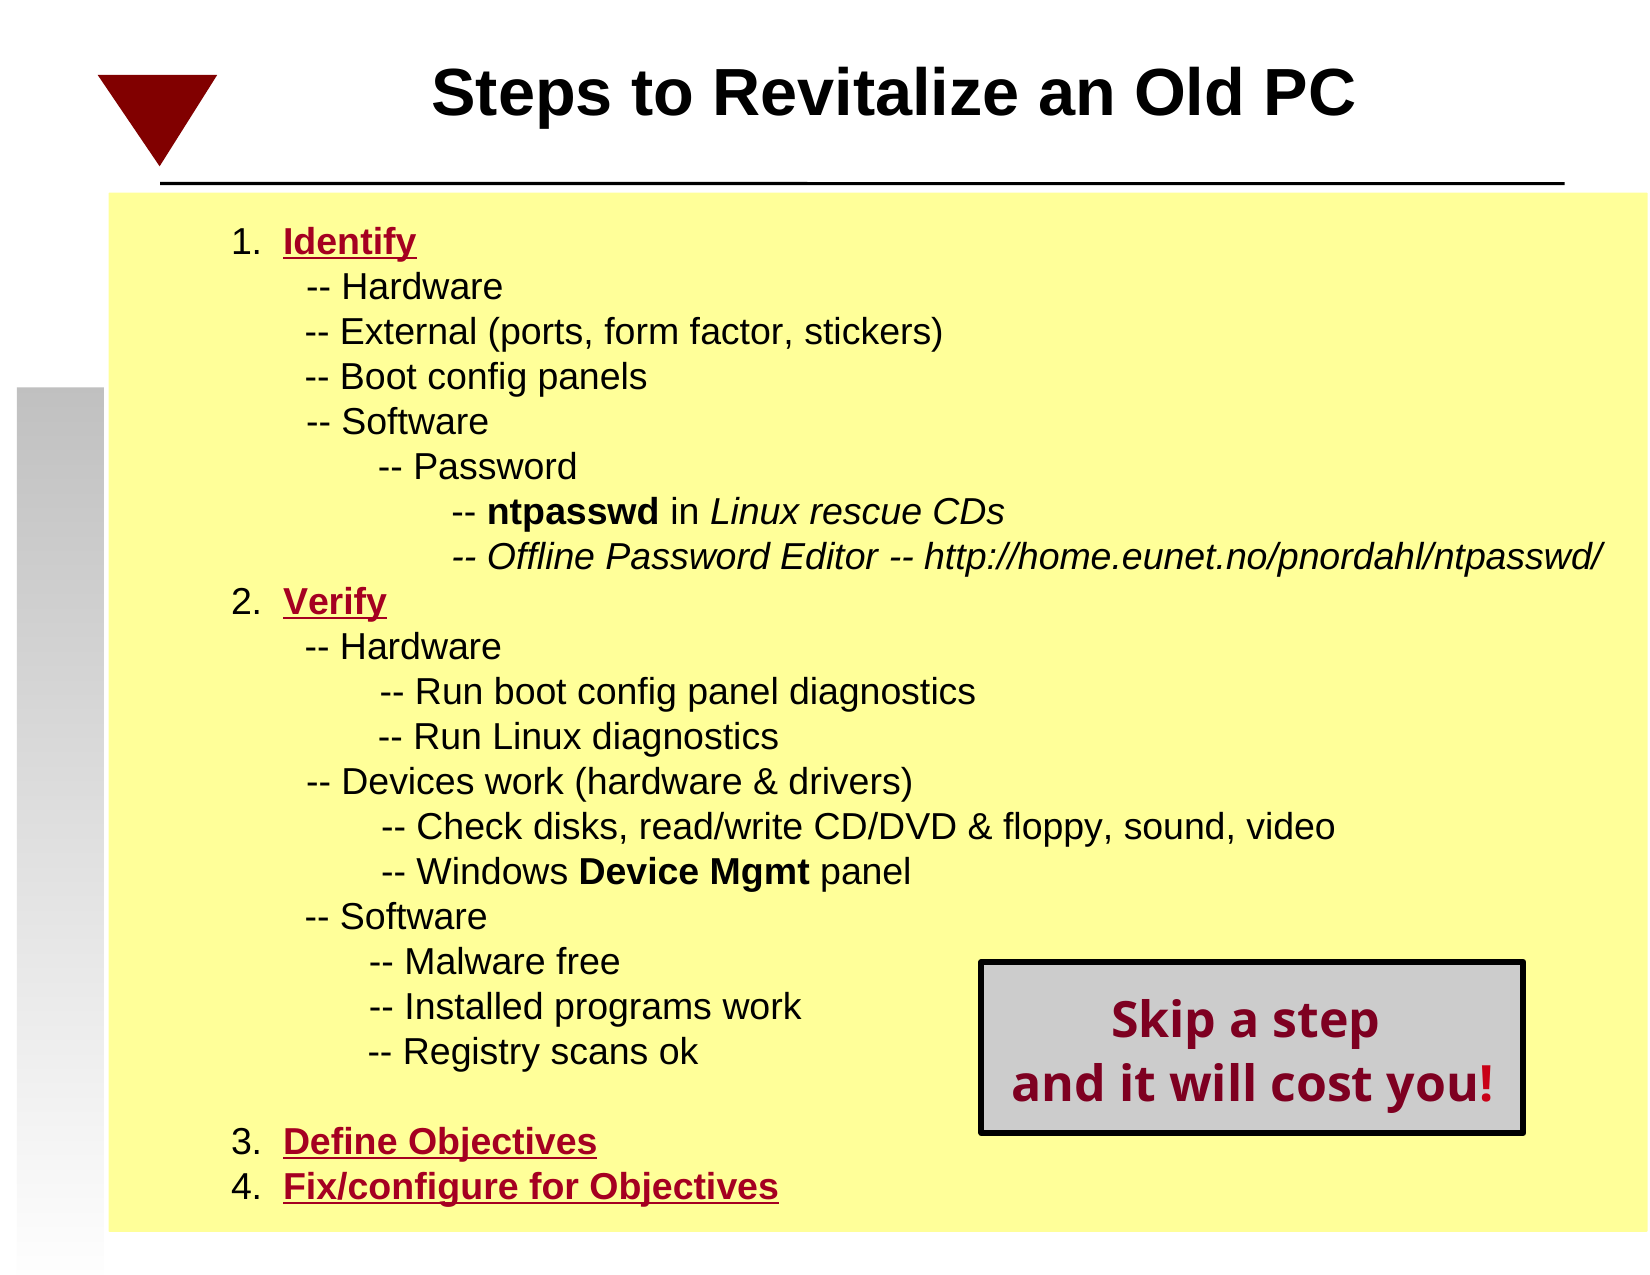

Steps to Revitalize an Old PC
1. Identify
	-- Hardware
 -- External (ports, form factor, stickers)
 -- Boot config panels
	-- Software
 -- Password
 -- ntpasswd in Linux rescue CDs
 -- Offline Password Editor -- http://home.eunet.no/pnordahl/ntpasswd/
2. Verify
 -- Hardware
	 -- Run boot config panel diagnostics
 -- Run Linux diagnostics
	-- Devices work (hardware & drivers)
		-- Check disks, read/write CD/DVD & floppy, sound, video
		-- Windows Device Mgmt panel
 -- Software
	 -- Malware free
	 -- Installed programs work
 -- Registry scans ok
3. Define Objectives
4. Fix/configure for Objectives
Skip a step
and it will cost you!